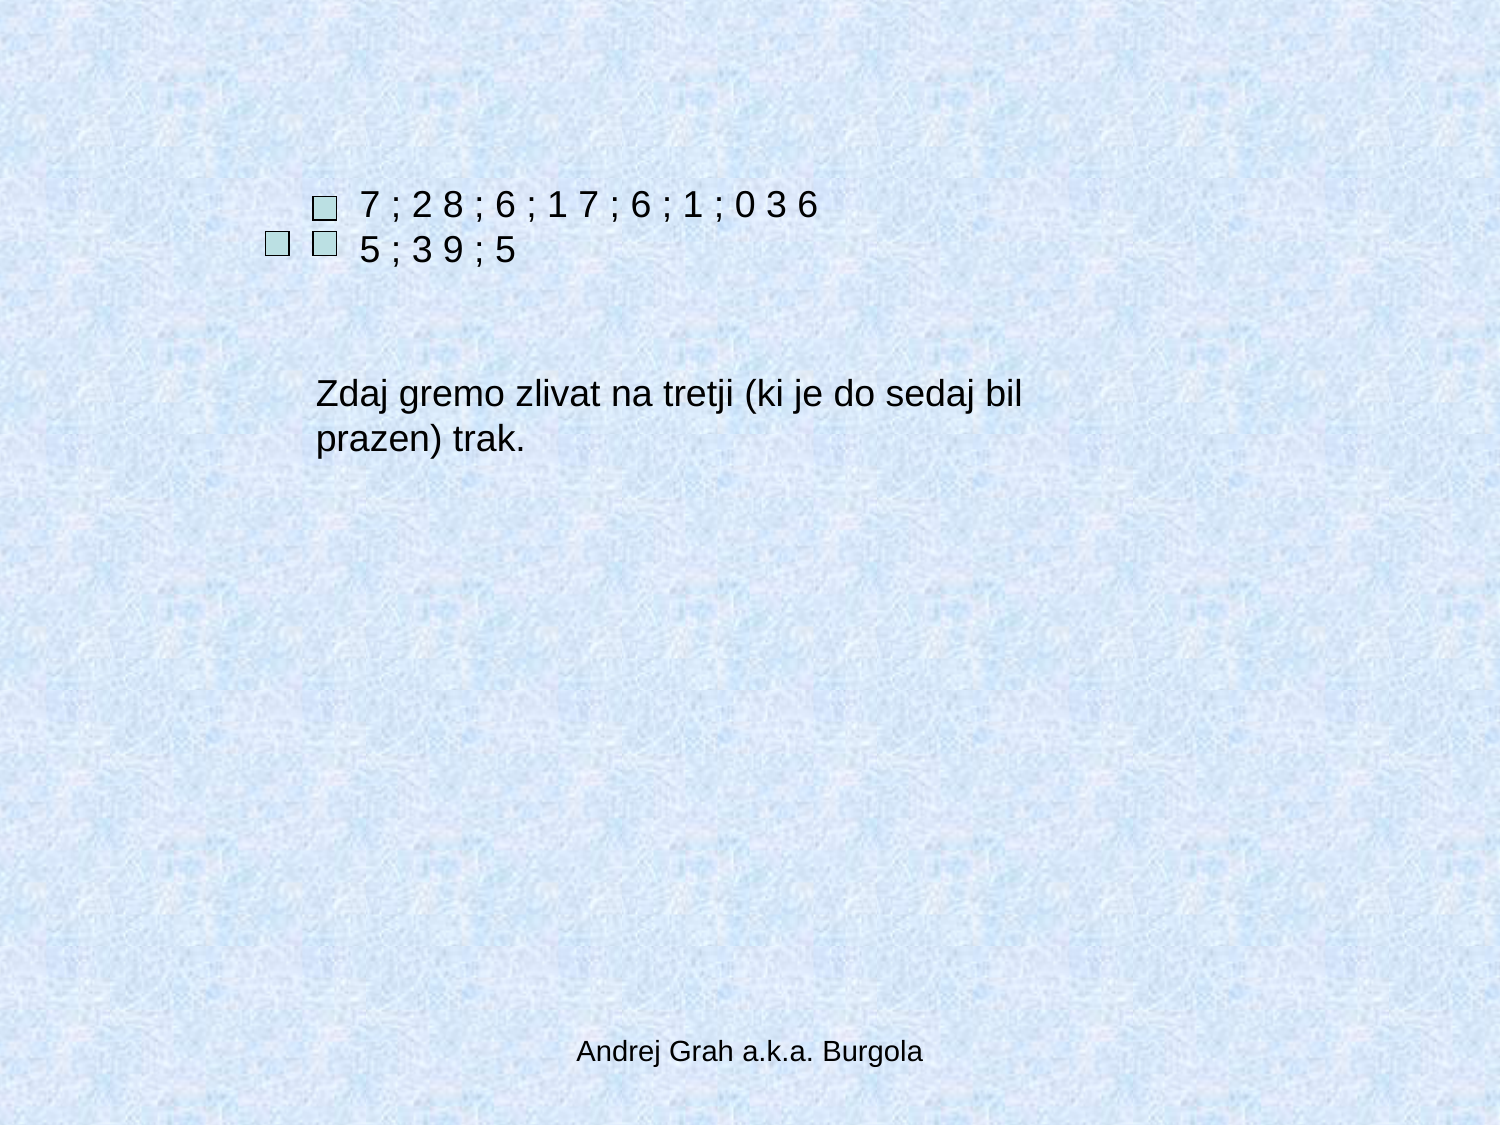

7 ; 2 8 ; 6 ; 1 7 ; 6 ; 1 ; 0 3 6
	5 ; 3 9 ; 5
Zdaj gremo zlivat na tretji (ki je do sedaj bil prazen) trak.
Andrej Grah a.k.a. Burgola